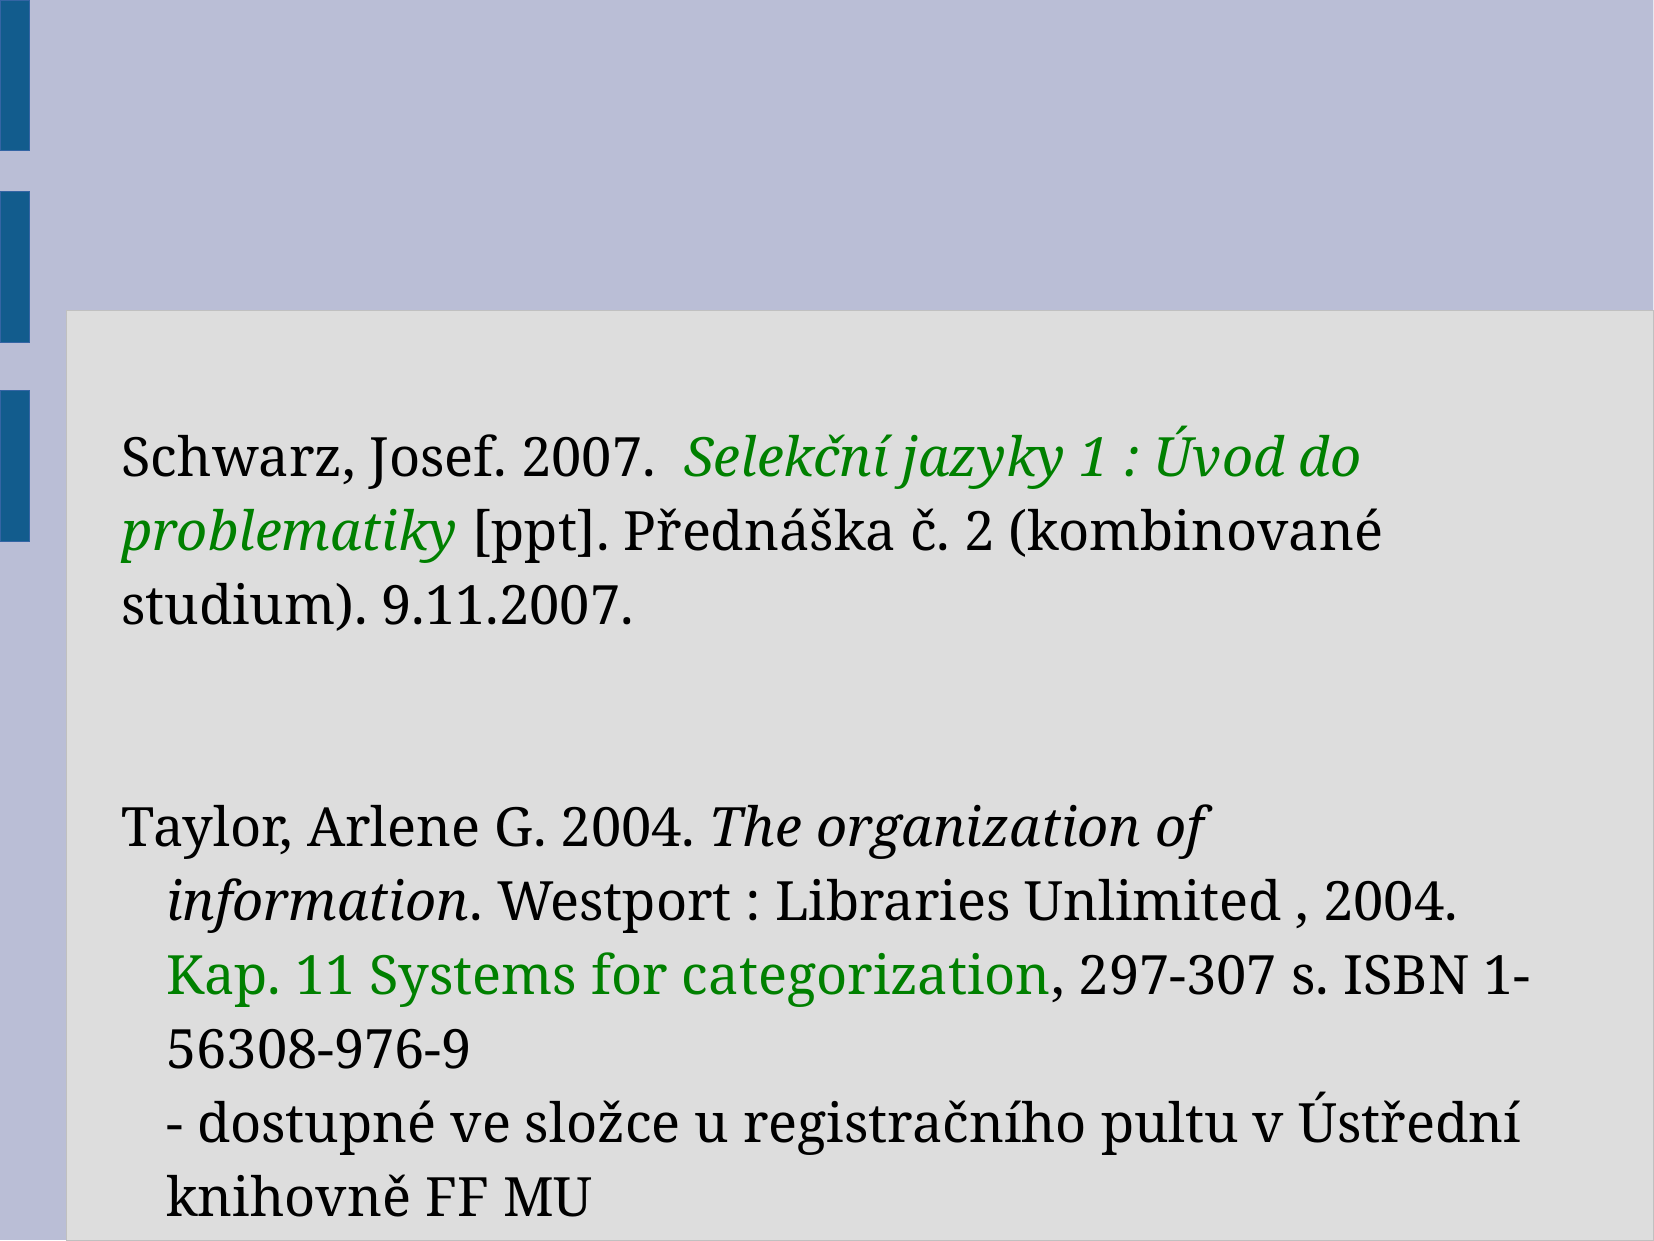

#
Schwarz, Josef. 2007. Selekční jazyky 1 : Úvod do problematiky [ppt]. Přednáška č. 2 (kombinované studium). 9.11.2007.
Taylor, Arlene G. 2004. The organization of information. Westport : Libraries Unlimited , 2004. Kap. 11 Systems for categorization, 297-307 s. ISBN 1-56308-976-9
- dostupné ve složce u registračního pultu v Ústřední knihovně FF MU